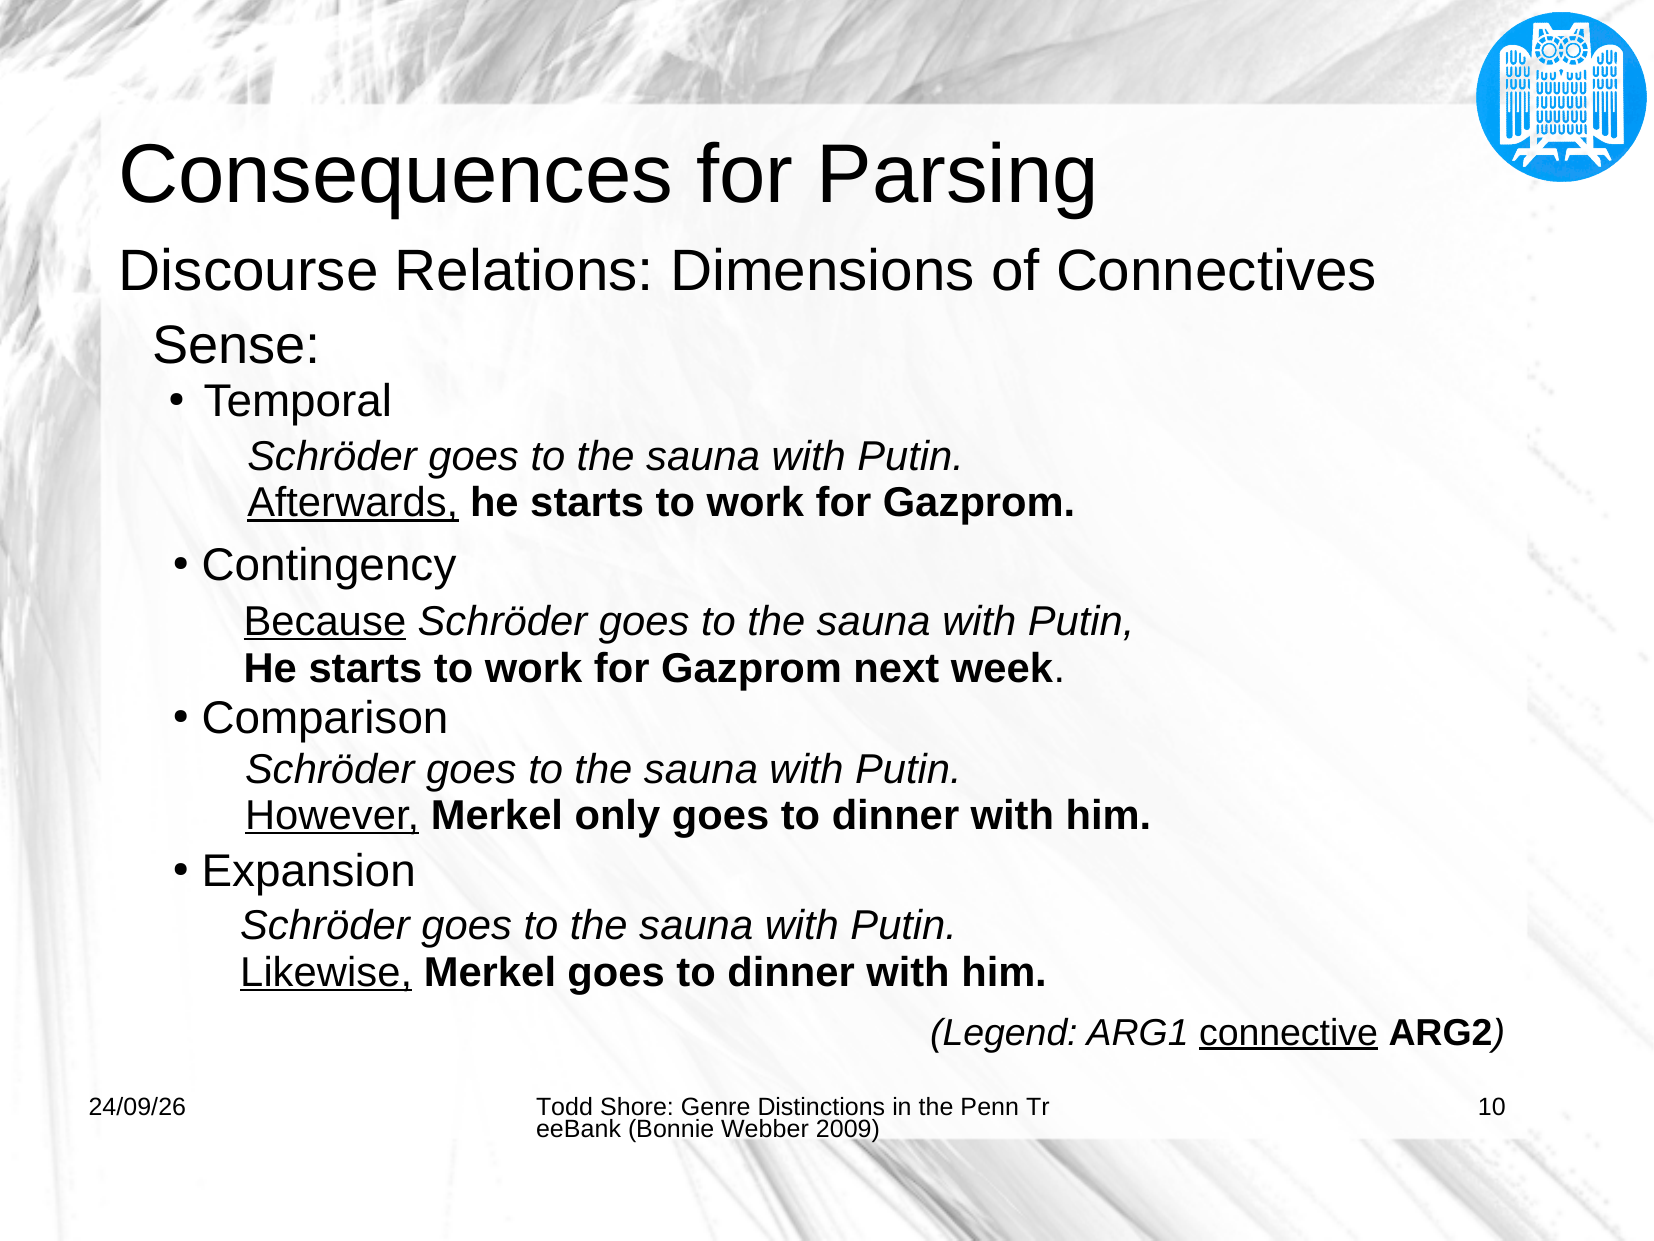

# Consequences for Parsing
Discourse Relations: Dimensions of Connectives
Sense:
Temporal
Schröder goes to the sauna with Putin.
Afterwards, he starts to work for Gazprom.
 Contingency
Because Schröder goes to the sauna with Putin,
He starts to work for Gazprom next week.
 Comparison
Schröder goes to the sauna with Putin.
However, Merkel only goes to dinner with him.
 Expansion
Schröder goes to the sauna with Putin.
Likewise, Merkel goes to dinner with him.
(Legend: ARG1 connective ARG2)
Todd Shore: Genre Distinctions in the Penn TreeBank (Bonnie Webber 2009)
10